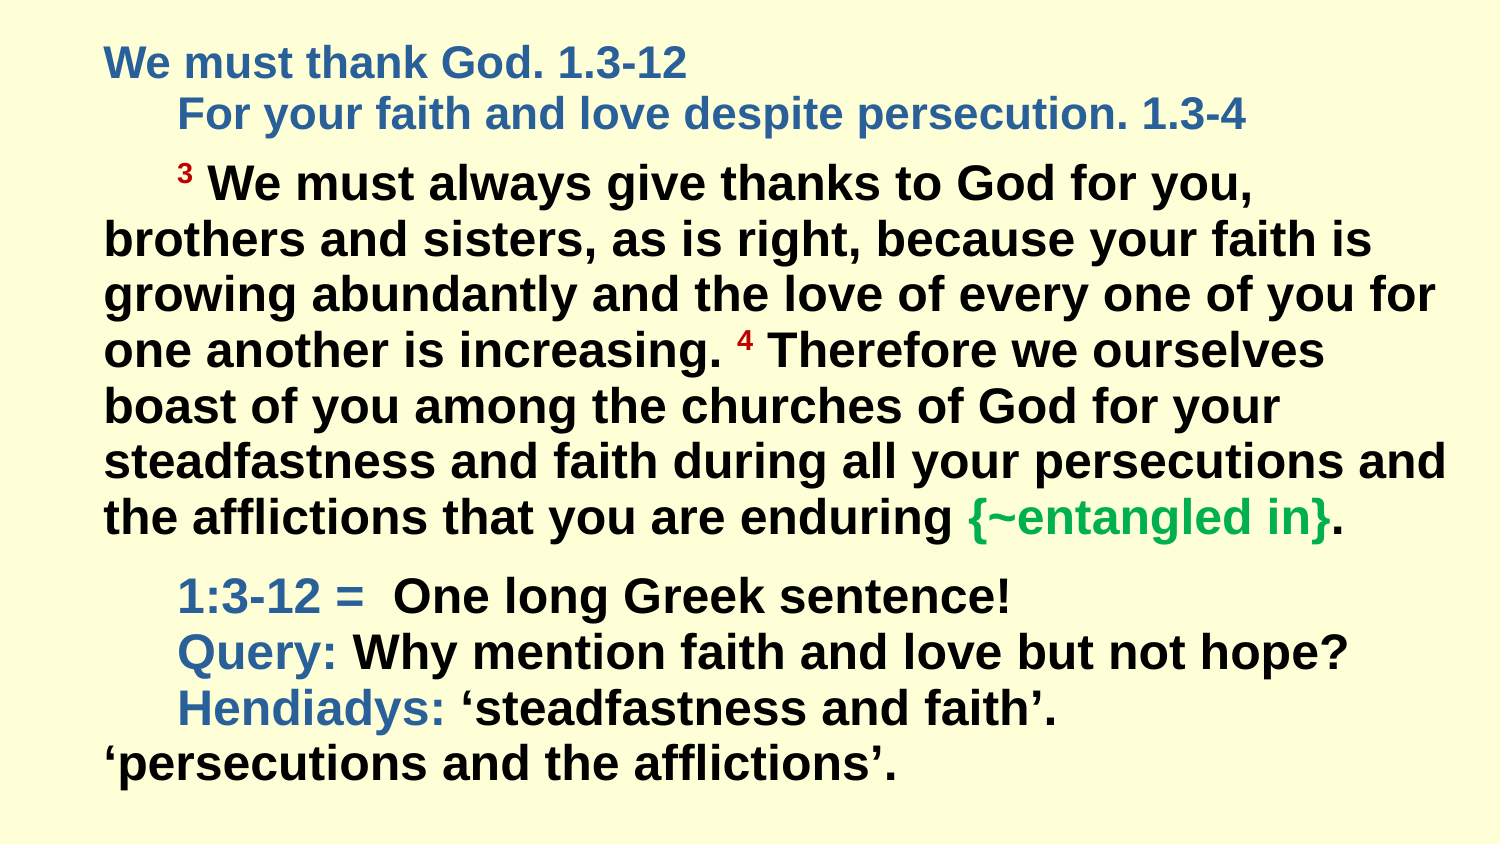

We must thank God. 1.3-12
	For your faith and love despite persecution. 1.3-4
	3 We must always give thanks to God for you, brothers and sisters, as is right, because your faith is growing abundantly and the love of every one of you for one another is increasing. 4 Therefore we ourselves boast of you among the churches of God for your steadfastness and faith during all your persecutions and the afflictions that you are enduring {~entangled in}.
 	1:3-12 = One long Greek sentence!
	Query: Why mention faith and love but not hope?
	Hendiadys: ‘steadfastness and faith’.
‘persecutions and the afflictions’.